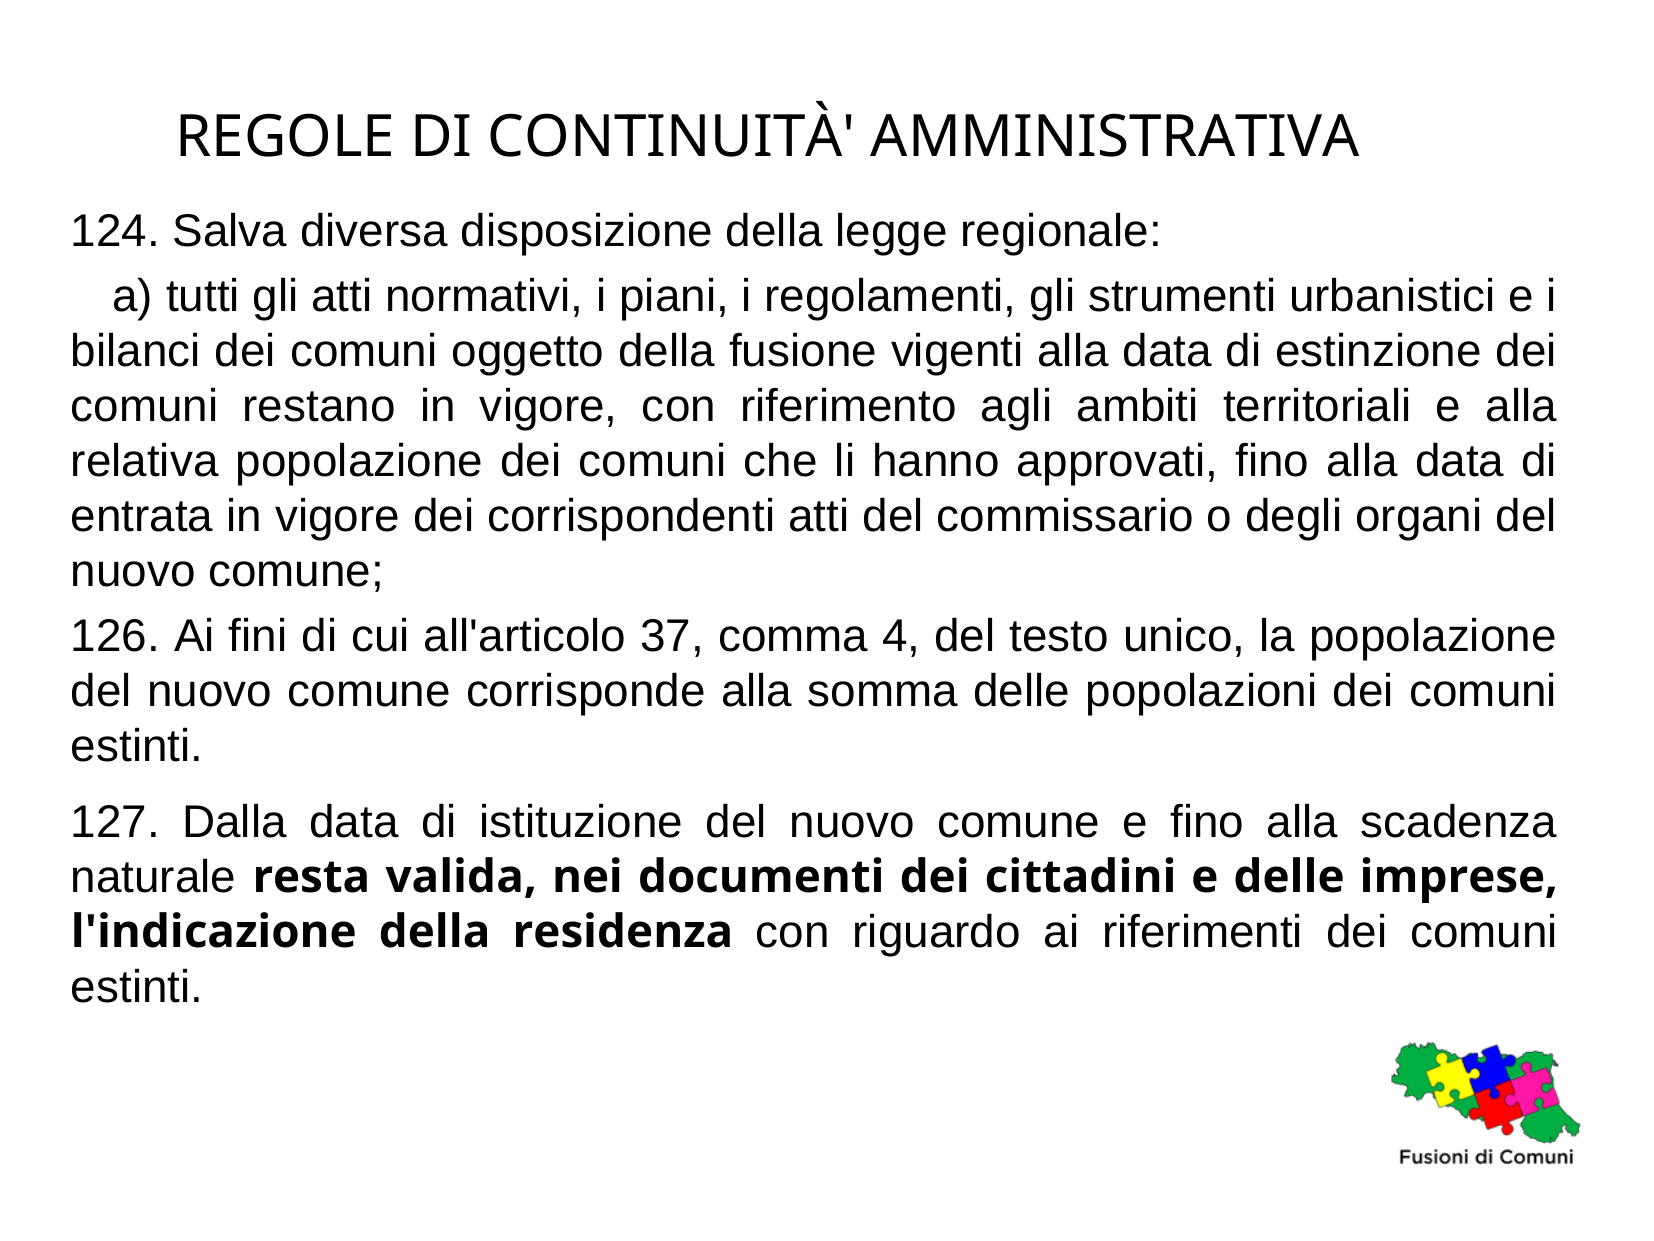

# REGOLE DI CONTINUITÀ' AMMINISTRATIVA
124. Salva diversa disposizione della legge regionale:
a) tutti gli atti normativi, i piani, i regolamenti, gli strumenti urbanistici e i bilanci dei comuni oggetto della fusione vigenti alla data di estinzione dei comuni restano in vigore, con riferimento agli ambiti territoriali e alla relativa popolazione dei comuni che li hanno approvati, fino alla data di entrata in vigore dei corrispondenti atti del commissario o degli organi del nuovo comune;
126. Ai fini di cui all'articolo 37, comma 4, del testo unico, la popolazione del nuovo comune corrisponde alla somma delle popolazioni dei comuni estinti.
127. Dalla data di istituzione del nuovo comune e fino alla scadenza naturale resta valida, nei documenti dei cittadini e delle imprese, l'indicazione della residenza con riguardo ai riferimenti dei comuni estinti.